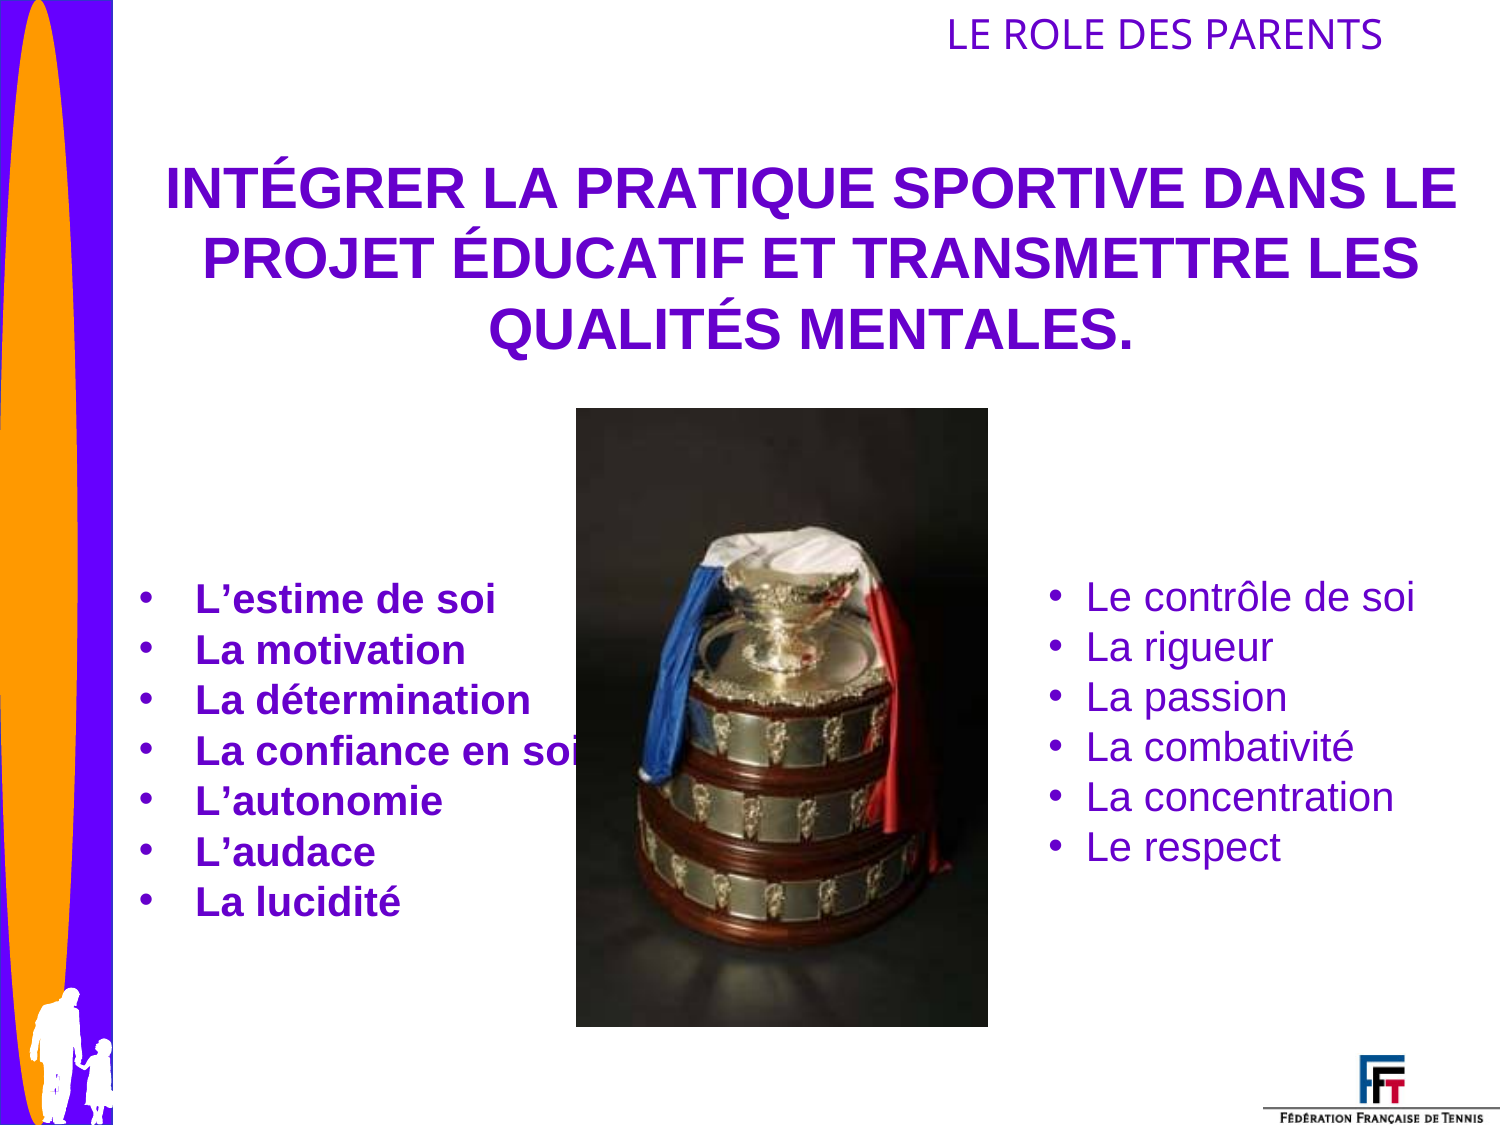

LE ROLE DES PARENTS
# INTÉGRER LA PRATIQUE SPORTIVE DANS LE
PROJET ÉDUCATIF ET TRANSMETTRE LES
QUALITÉS MENTALES.
L’estime de soi
La motivation
La détermination
La confiance en soi
L’autonomie
L’audace
La lucidité
 Le contrôle de soi
 La rigueur
 La passion
 La combativité
 La concentration
 Le respect